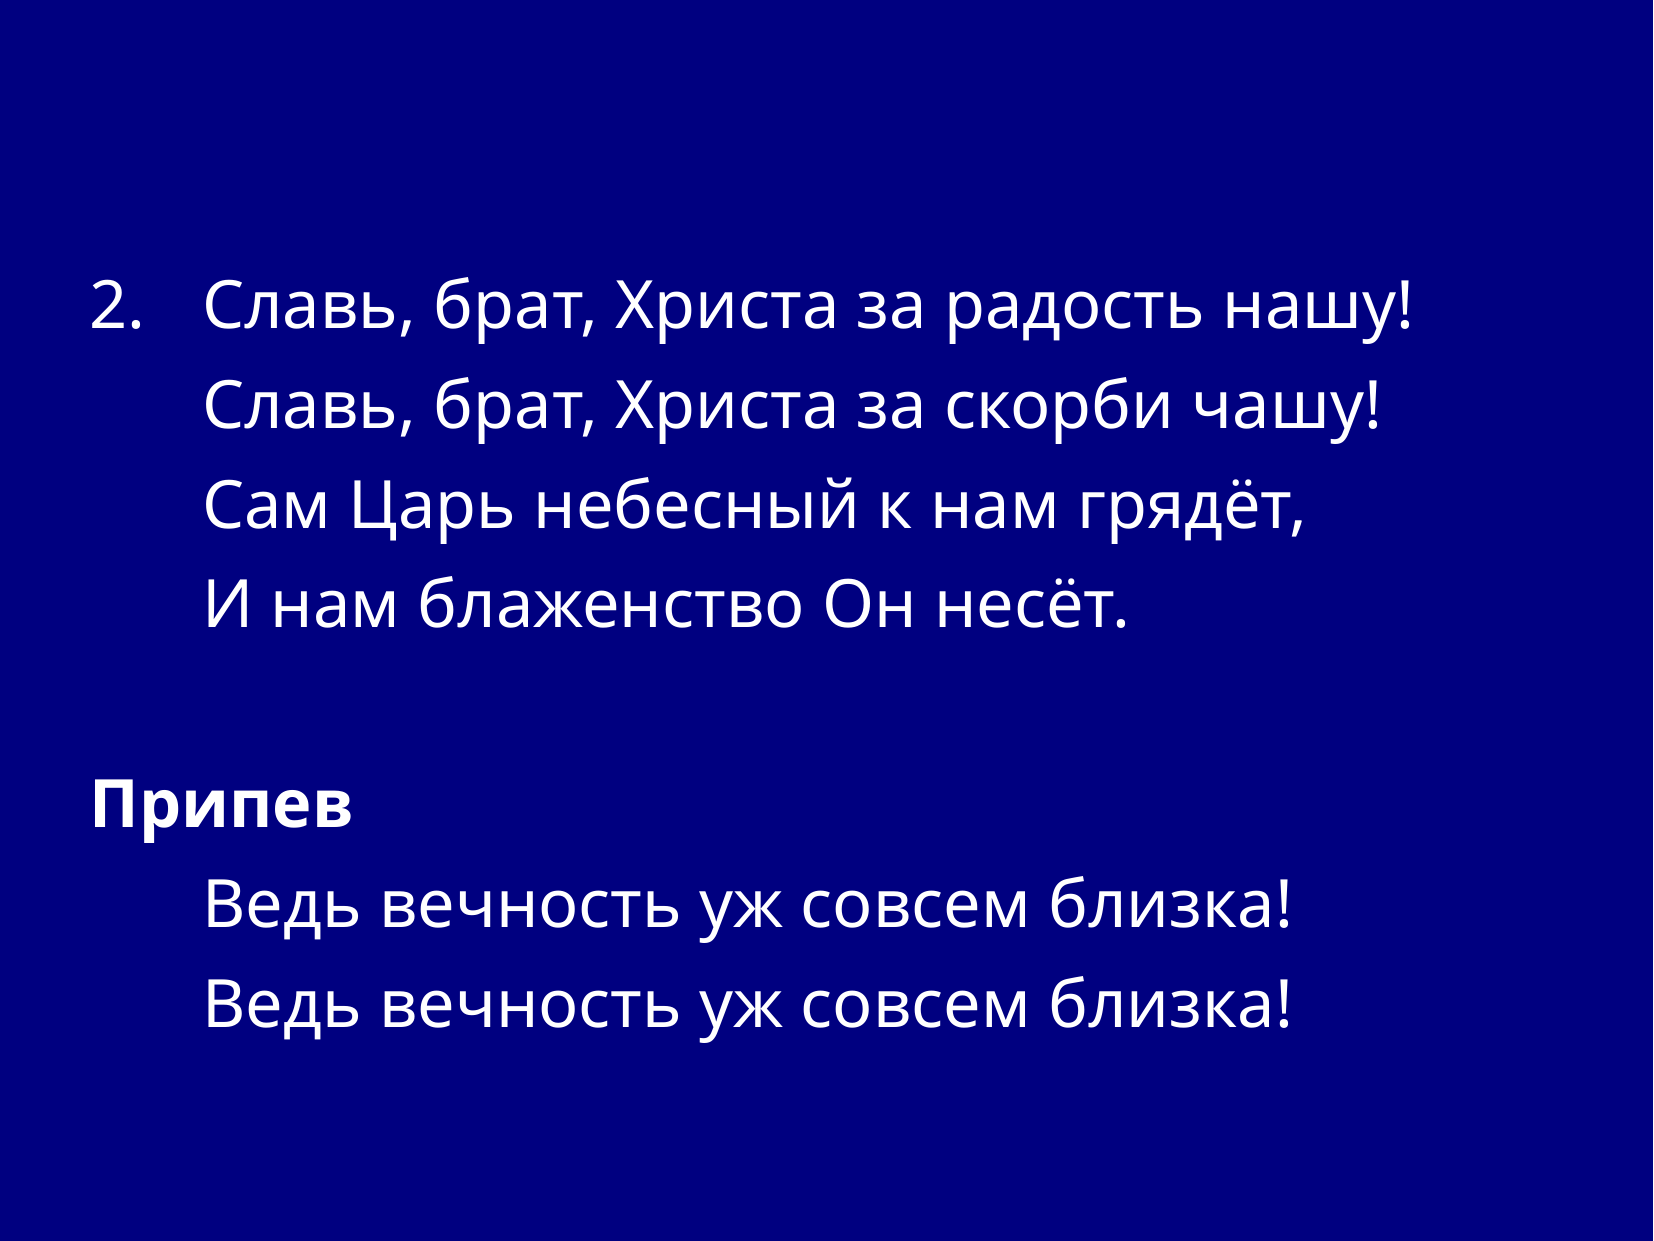

2.	Славь, брат, Христа за радость нашу!
	Славь, брат, Христа за скорби чашу!
	Сам Царь небесный к нам грядёт,
	И нам блаженство Он несёт.
Припев
	Ведь вечность уж совсем близка!
	Ведь вечность уж совсем близка!